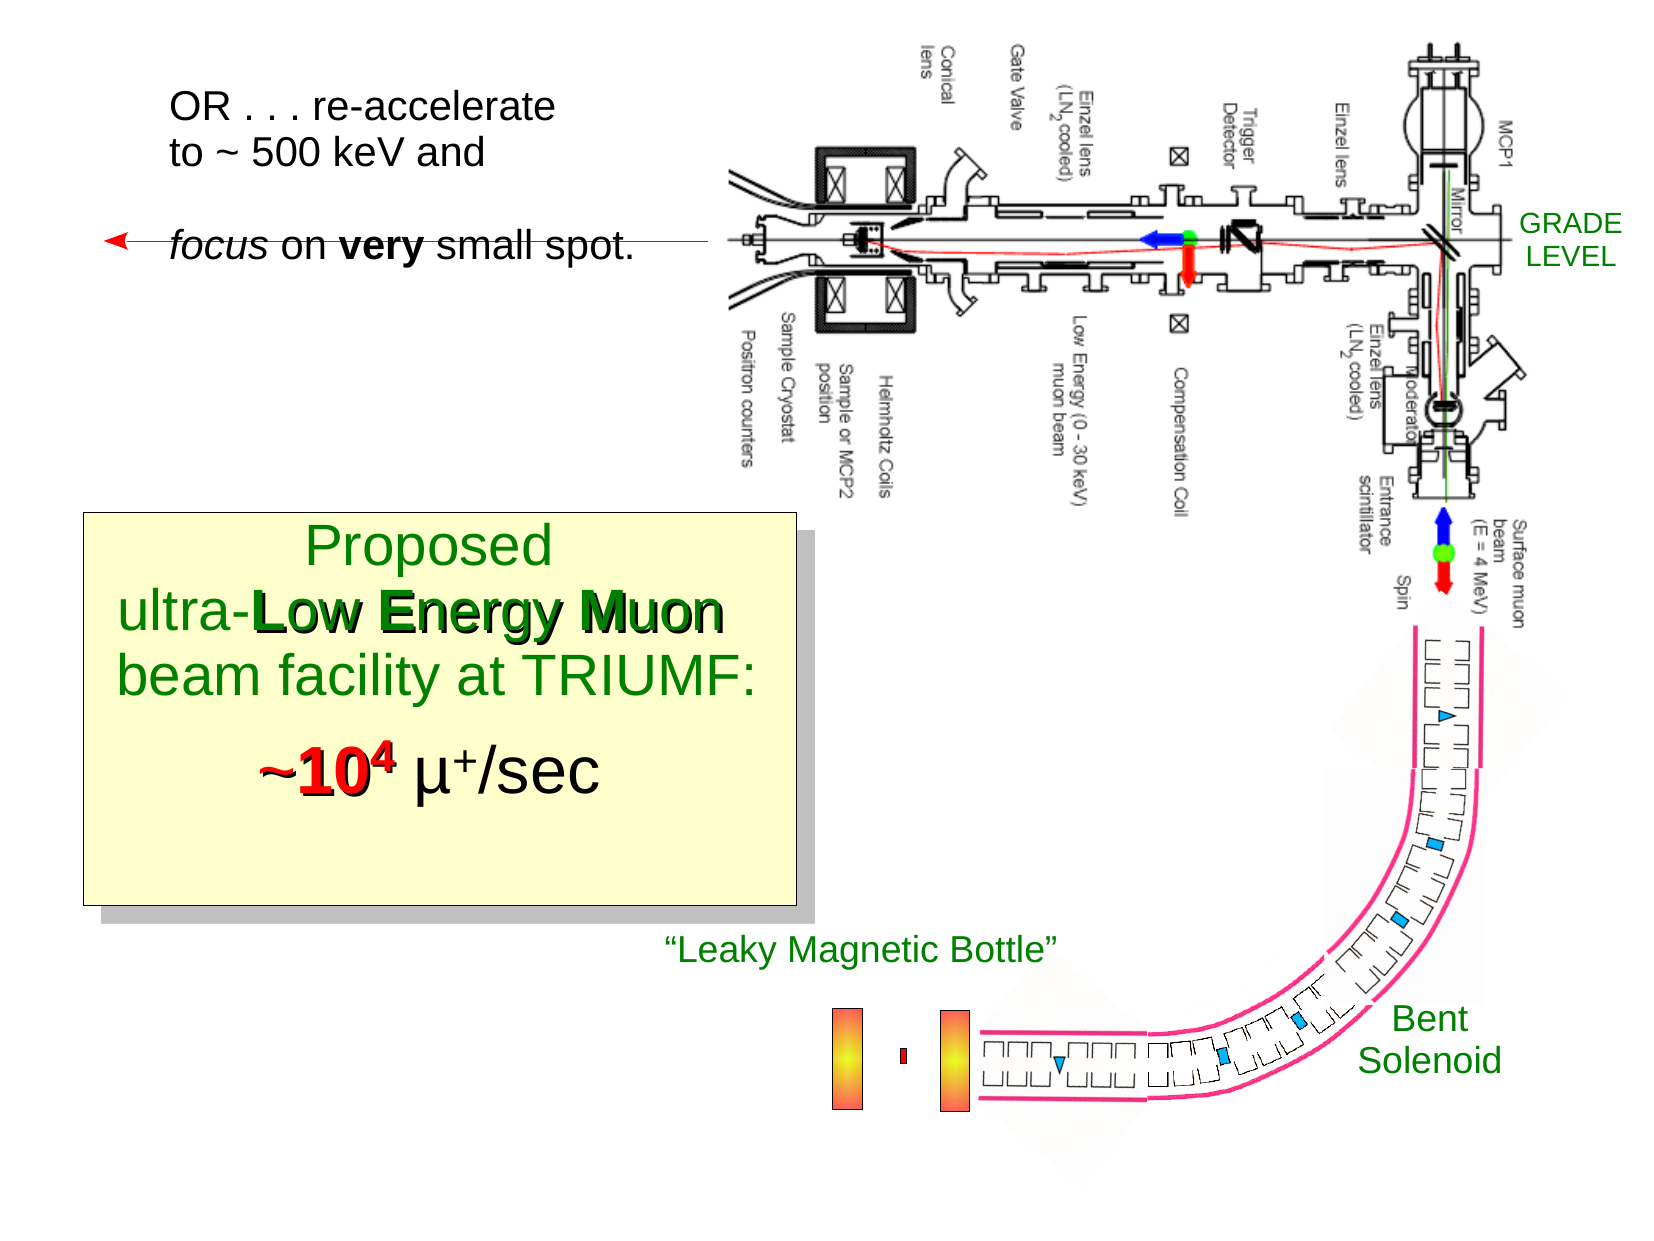

OR . . . re-accelerate
to ~ 500 keV and
focus on very small spot.
GRADE
LEVEL
Proposed
ultra-Low Energy Muon
 beam facility at TRIUMF:
~104 µ+/sec
“Leaky Magnetic Bottle”
Bent
Solenoid